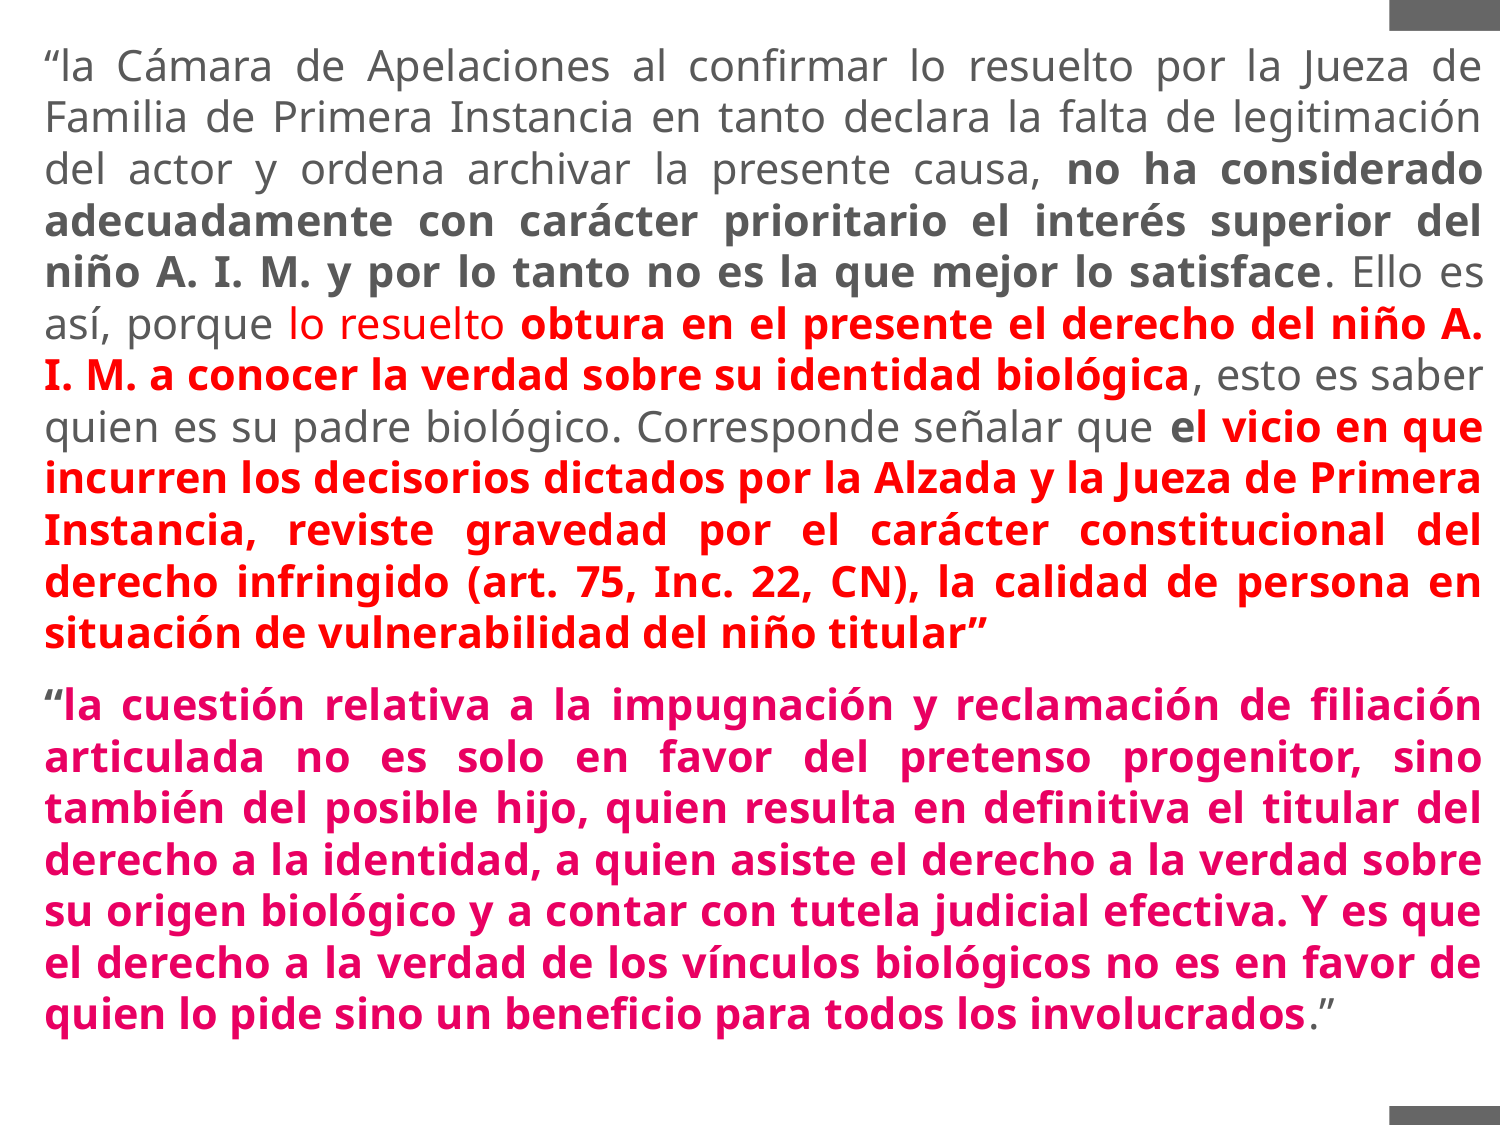

# “la Cámara de Apelaciones al confirmar lo resuelto por la Jueza de Familia de Primera Instancia en tanto declara la falta de legitimación del actor y ordena archivar la presente causa, no ha considerado adecuadamente con carácter prioritario el interés superior del niño A. I. M. y por lo tanto no es la que mejor lo satisface. Ello es así, porque lo resuelto obtura en el presente el derecho del niño A. I. M. a conocer la verdad sobre su identidad biológica, esto es saber quien es su padre biológico. Corresponde señalar que el vicio en que incurren los decisorios dictados por la Alzada y la Jueza de Primera Instancia, reviste gravedad por el carácter constitucional del derecho infringido (art. 75, Inc. 22, CN), la calidad de persona en situación de vulnerabilidad del niño titular”
“la cuestión relativa a la impugnación y reclamación de filiación articulada no es solo en favor del pretenso progenitor, sino también del posible hijo, quien resulta en definitiva el titular del derecho a la identidad, a quien asiste el derecho a la verdad sobre su origen biológico y a contar con tutela judicial efectiva. Y es que el derecho a la verdad de los vínculos biológicos no es en favor de quien lo pide sino un beneficio para todos los involucrados.”